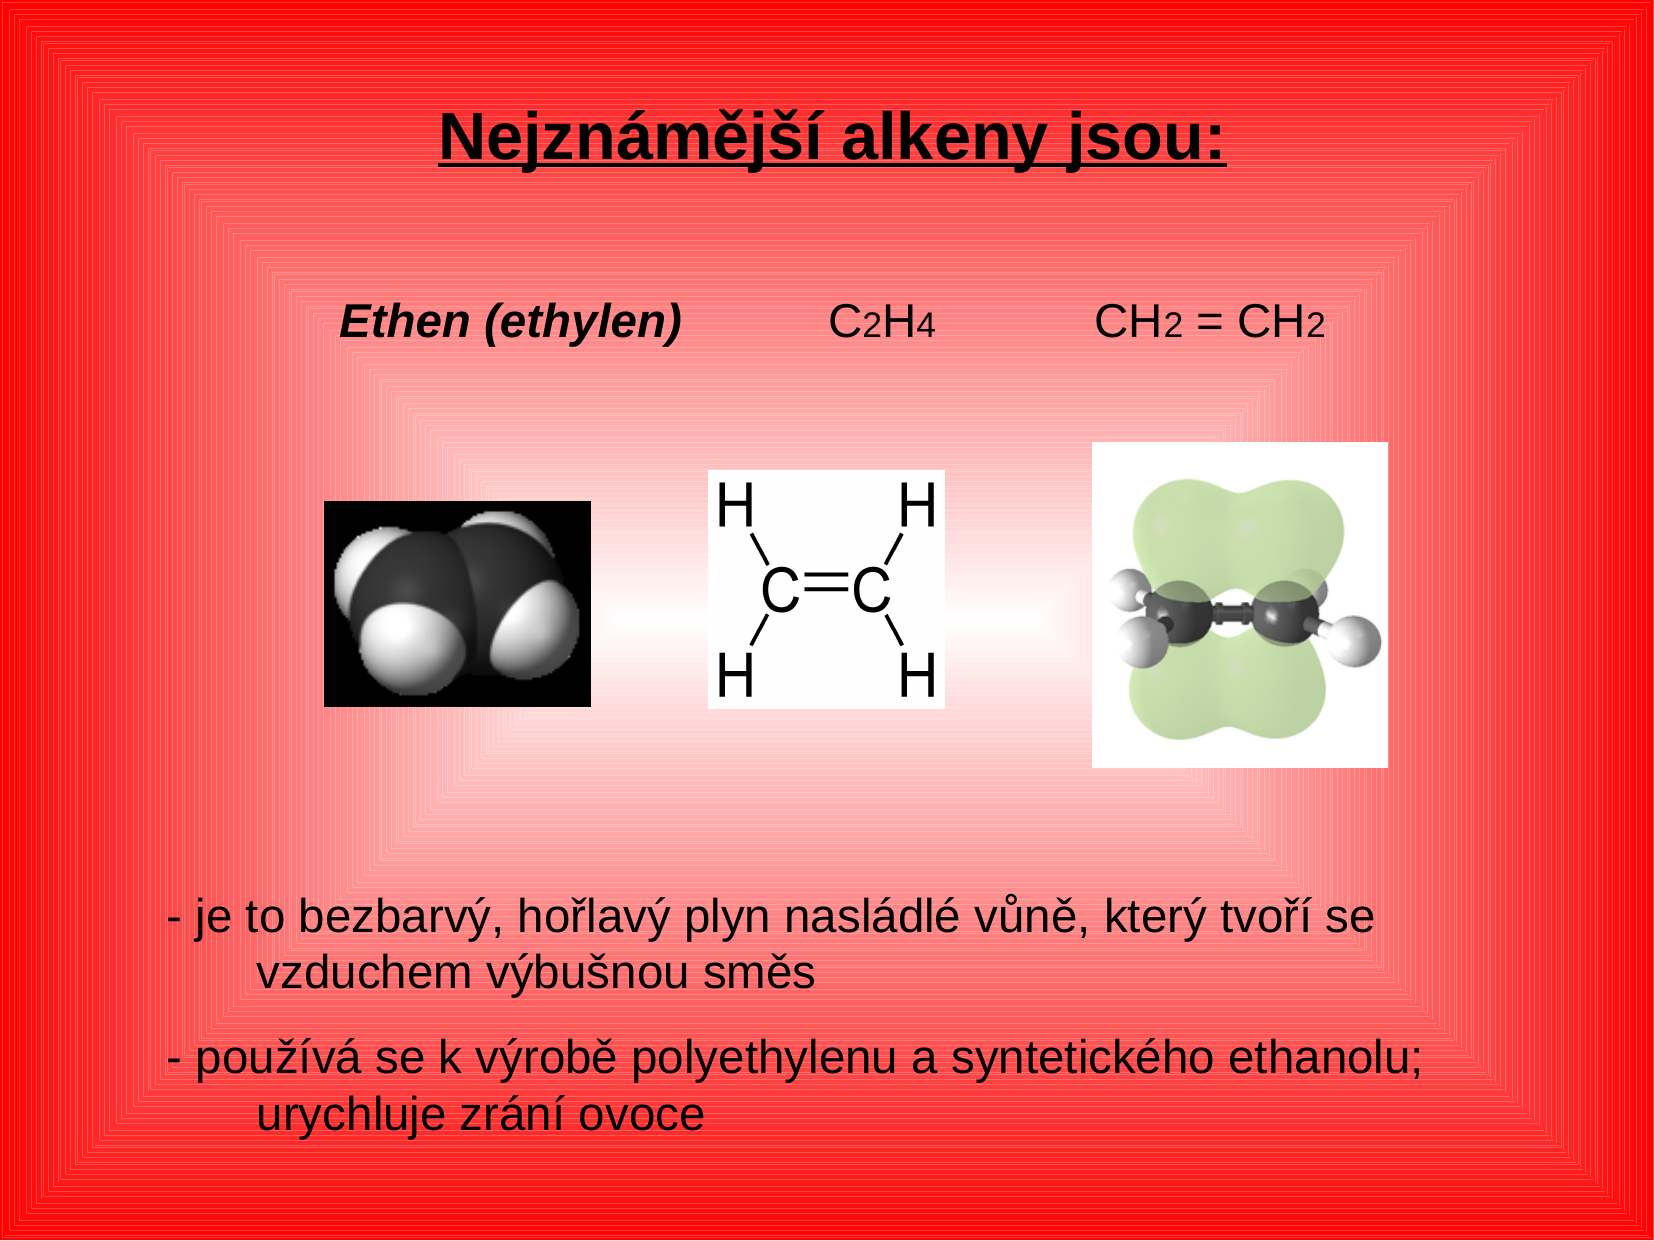

# Nejznámější alkeny jsou:
 Ethen (ethylen) C2H4 CH2 = CH2
- je to bezbarvý, hořlavý plyn nasládlé vůně, který tvoří se vzduchem výbušnou směs
- používá se k výrobě polyethylenu a syntetického ethanolu; urychluje zrání ovoce